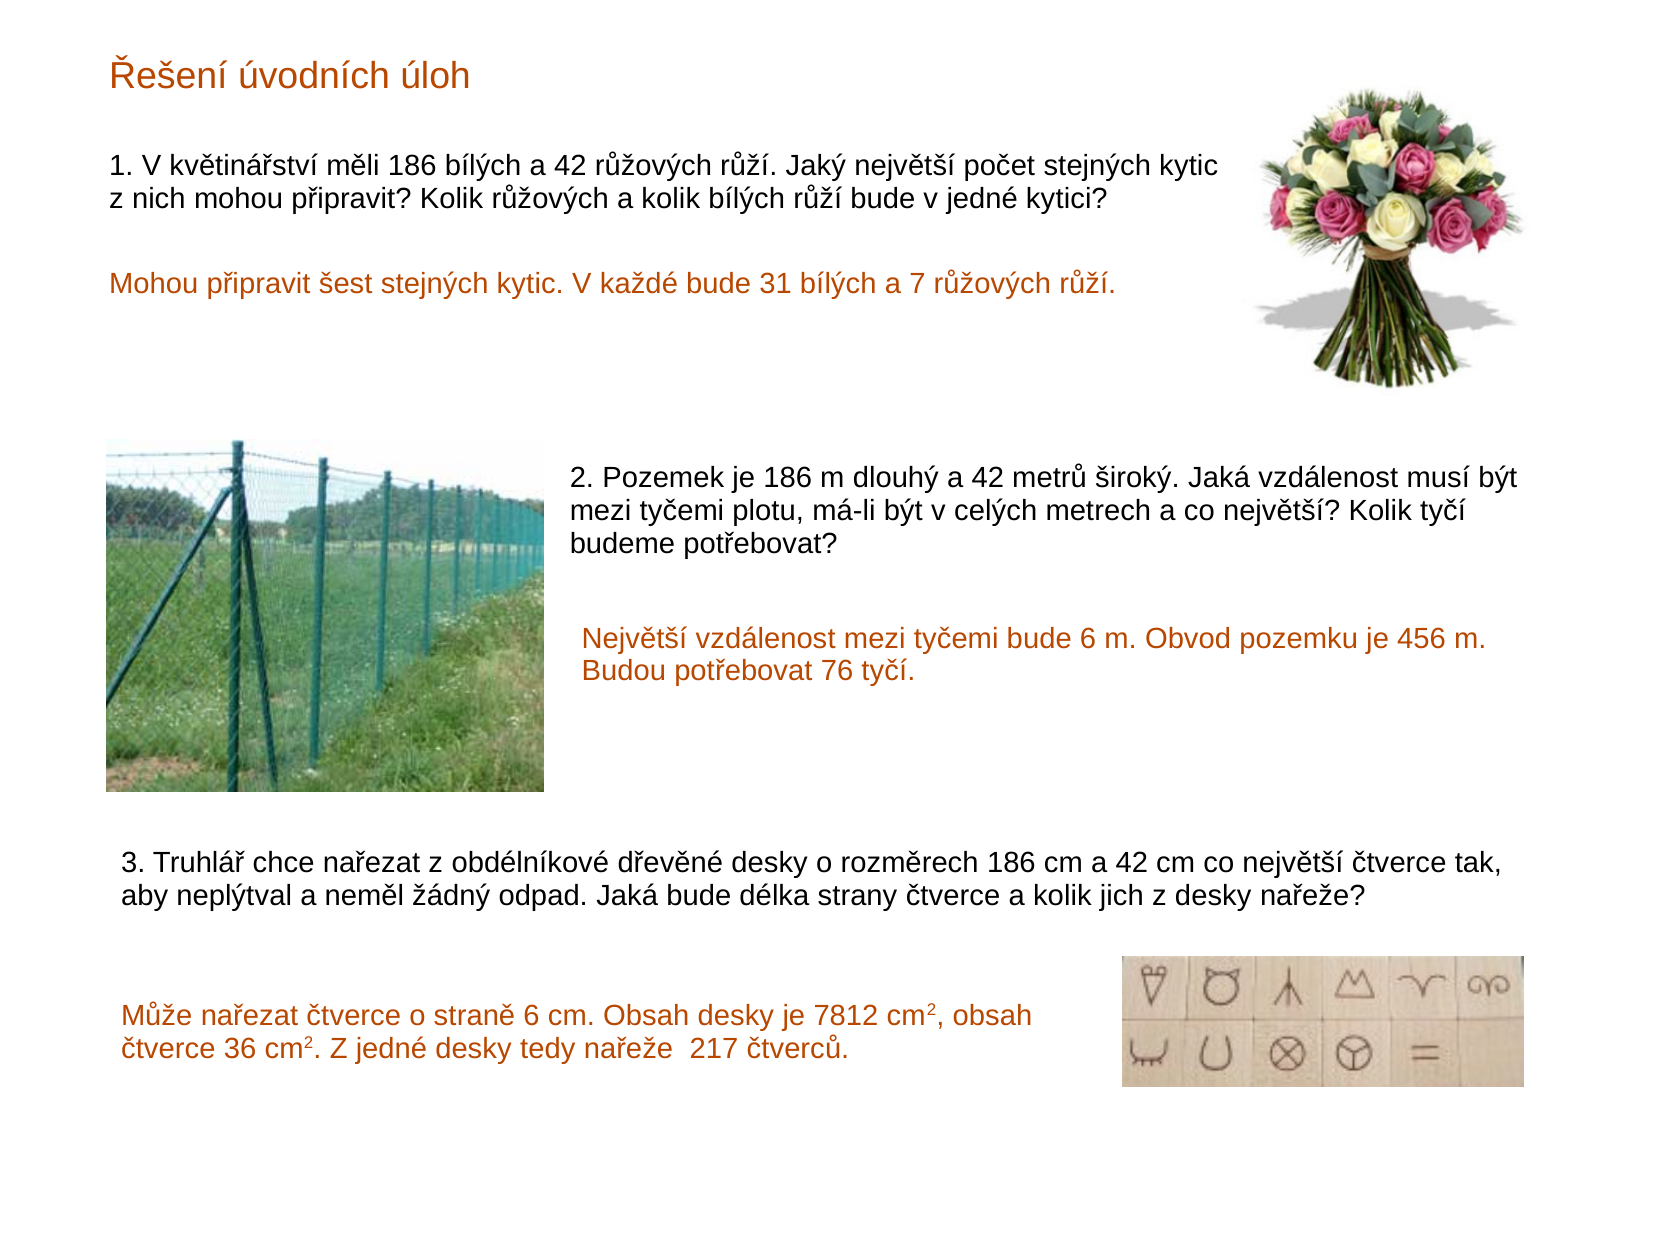

Řešení úvodních úloh
1. V květinářství měli 186 bílých a 42 růžových růží. Jaký největší počet stejných kytic z nich mohou připravit? Kolik růžových a kolik bílých růží bude v jedné kytici?
Mohou připravit šest stejných kytic. V každé bude 31 bílých a 7 růžových růží.
2. Pozemek je 186 m dlouhý a 42 metrů široký. Jaká vzdálenost musí být mezi tyčemi plotu, má-li být v celých metrech a co největší? Kolik tyčí budeme potřebovat?
Největší vzdálenost mezi tyčemi bude 6 m. Obvod pozemku je 456 m. Budou potřebovat 76 tyčí.
3. Truhlář chce nařezat z obdélníkové dřevěné desky o rozměrech 186 cm a 42 cm co největší čtverce tak, aby neplýtval a neměl žádný odpad. Jaká bude délka strany čtverce a kolik jich z desky nařeže?
Může nařezat čtverce o straně 6 cm. Obsah desky je 7812 cm2, obsah čtverce 36 cm2. Z jedné desky tedy nařeže 217 čtverců.